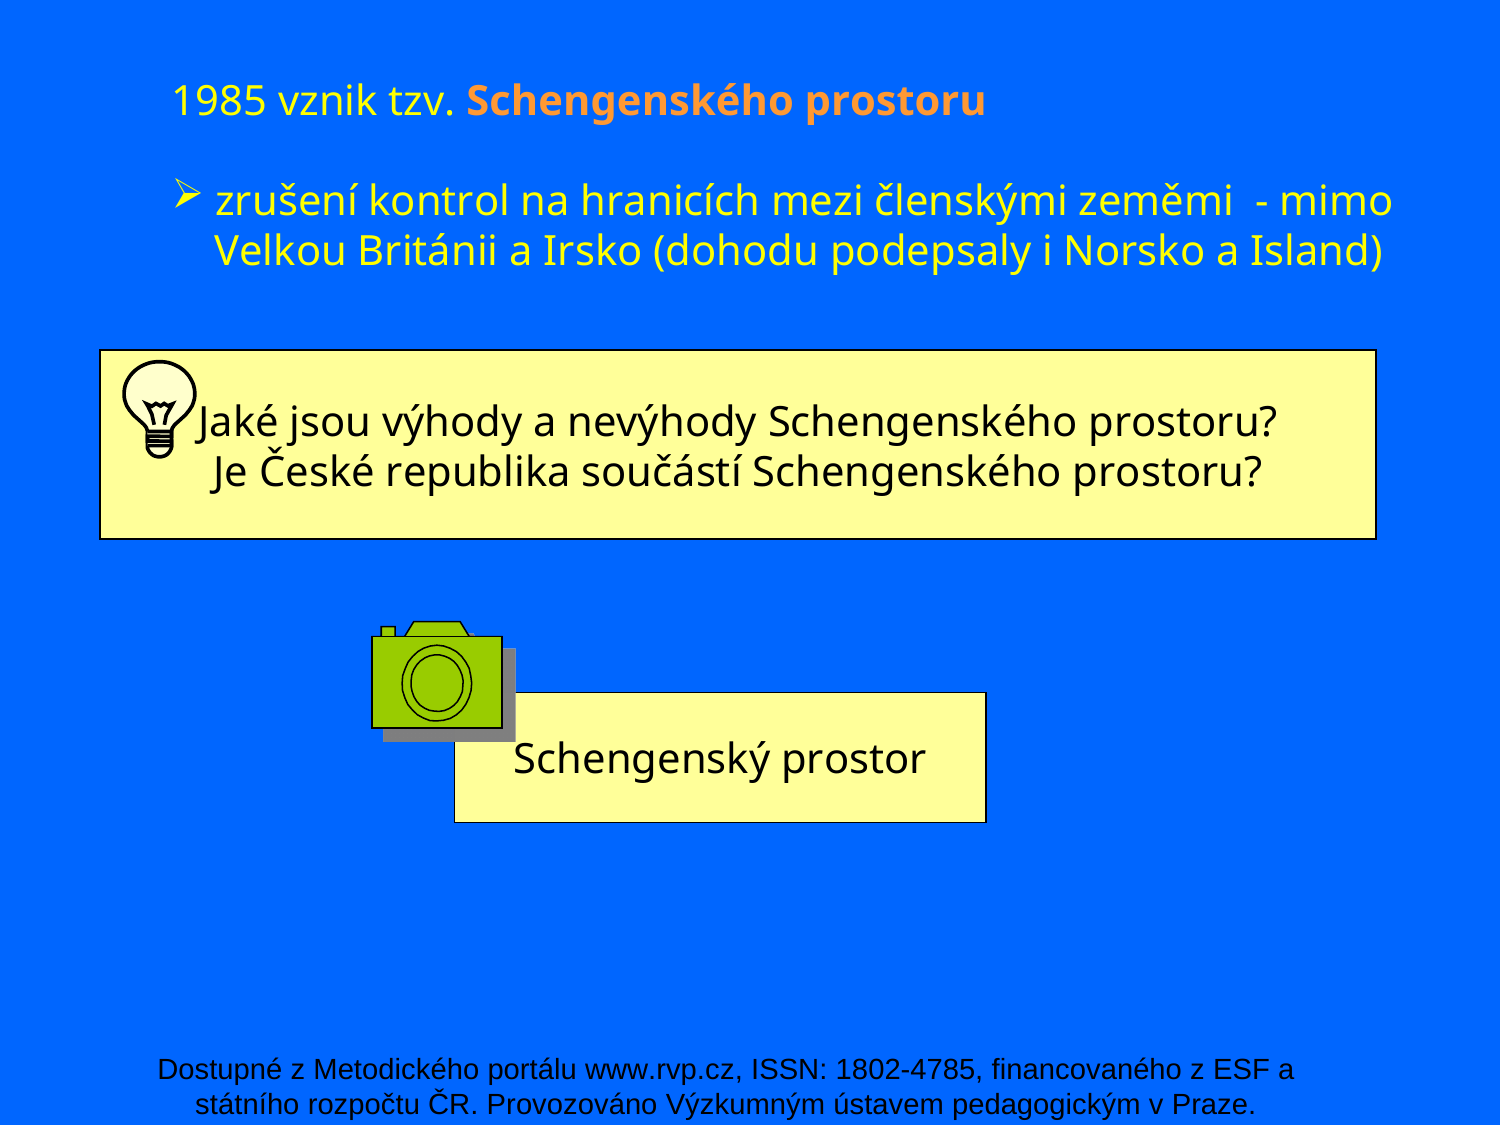

1985 vznik tzv. Schengenského prostoru
 zrušení kontrol na hranicích mezi členskými zeměmi - mimo
 Velkou Británii a Irsko (dohodu podepsaly i Norsko a Island)
Jaké jsou výhody a nevýhody Schengenského prostoru?
Je České republika součástí Schengenského prostoru?
Schengenský prostor
Dostupné z Metodického portálu www.rvp.cz, ISSN: 1802-4785, financovaného z ESF a státního rozpočtu ČR. Provozováno Výzkumným ústavem pedagogickým v Praze.